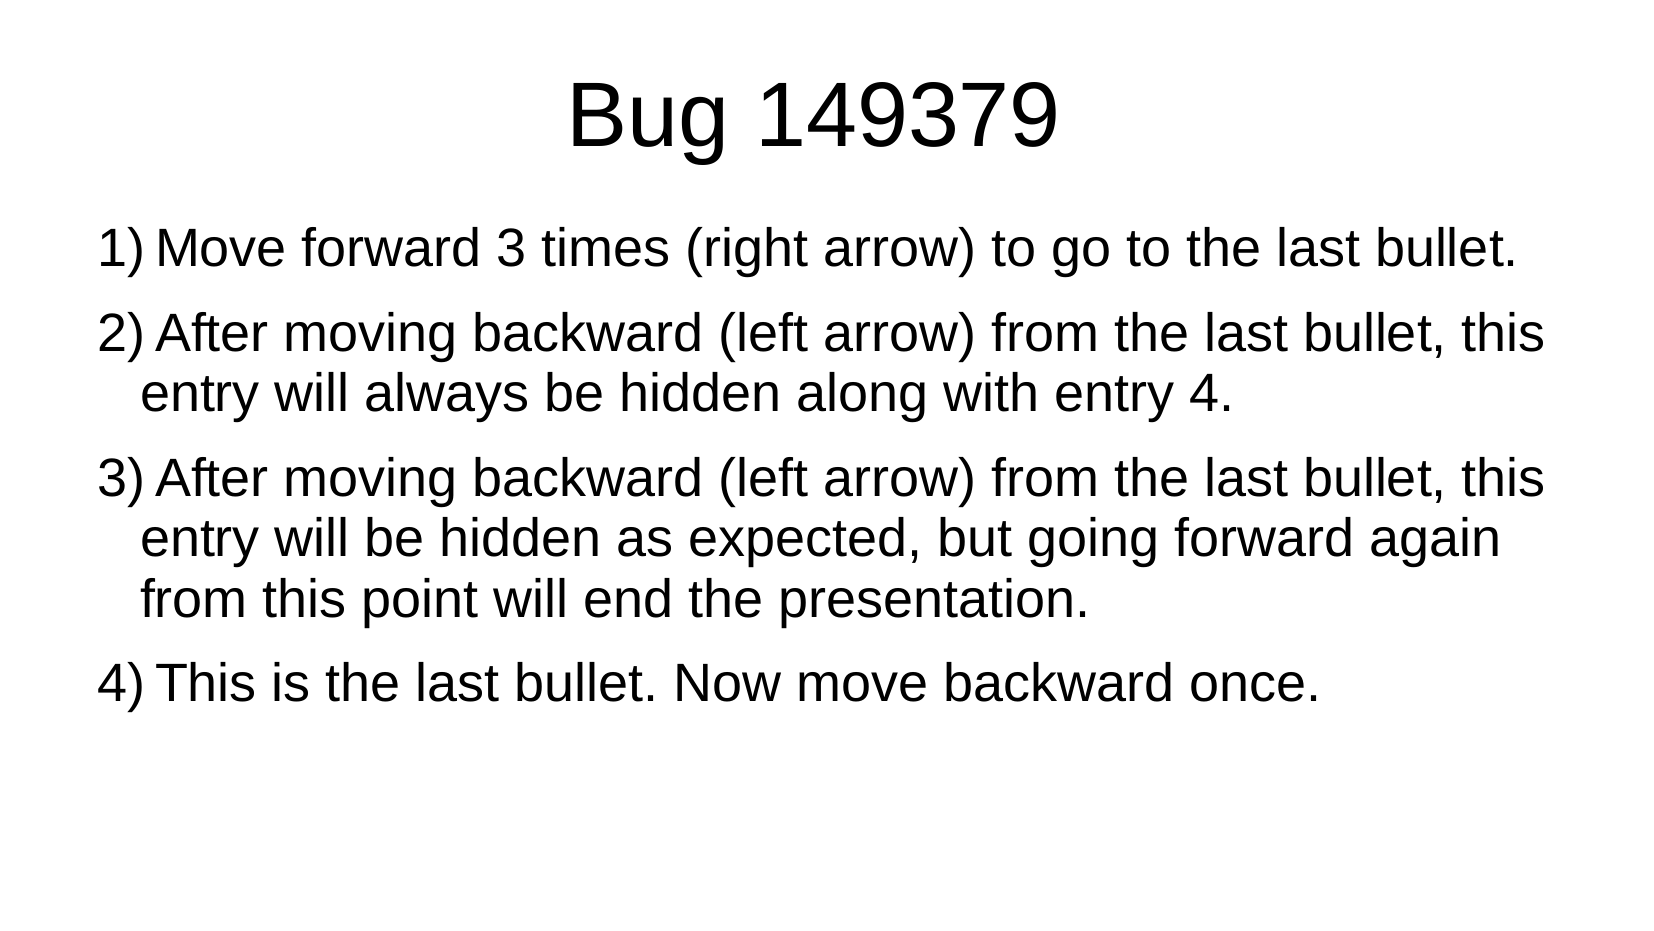

# Bug 149379
 Move forward 3 times (right arrow) to go to the last bullet.
 After moving backward (left arrow) from the last bullet, this entry will always be hidden along with entry 4.
 After moving backward (left arrow) from the last bullet, this entry will be hidden as expected, but going forward again from this point will end the presentation.
 This is the last bullet. Now move backward once.